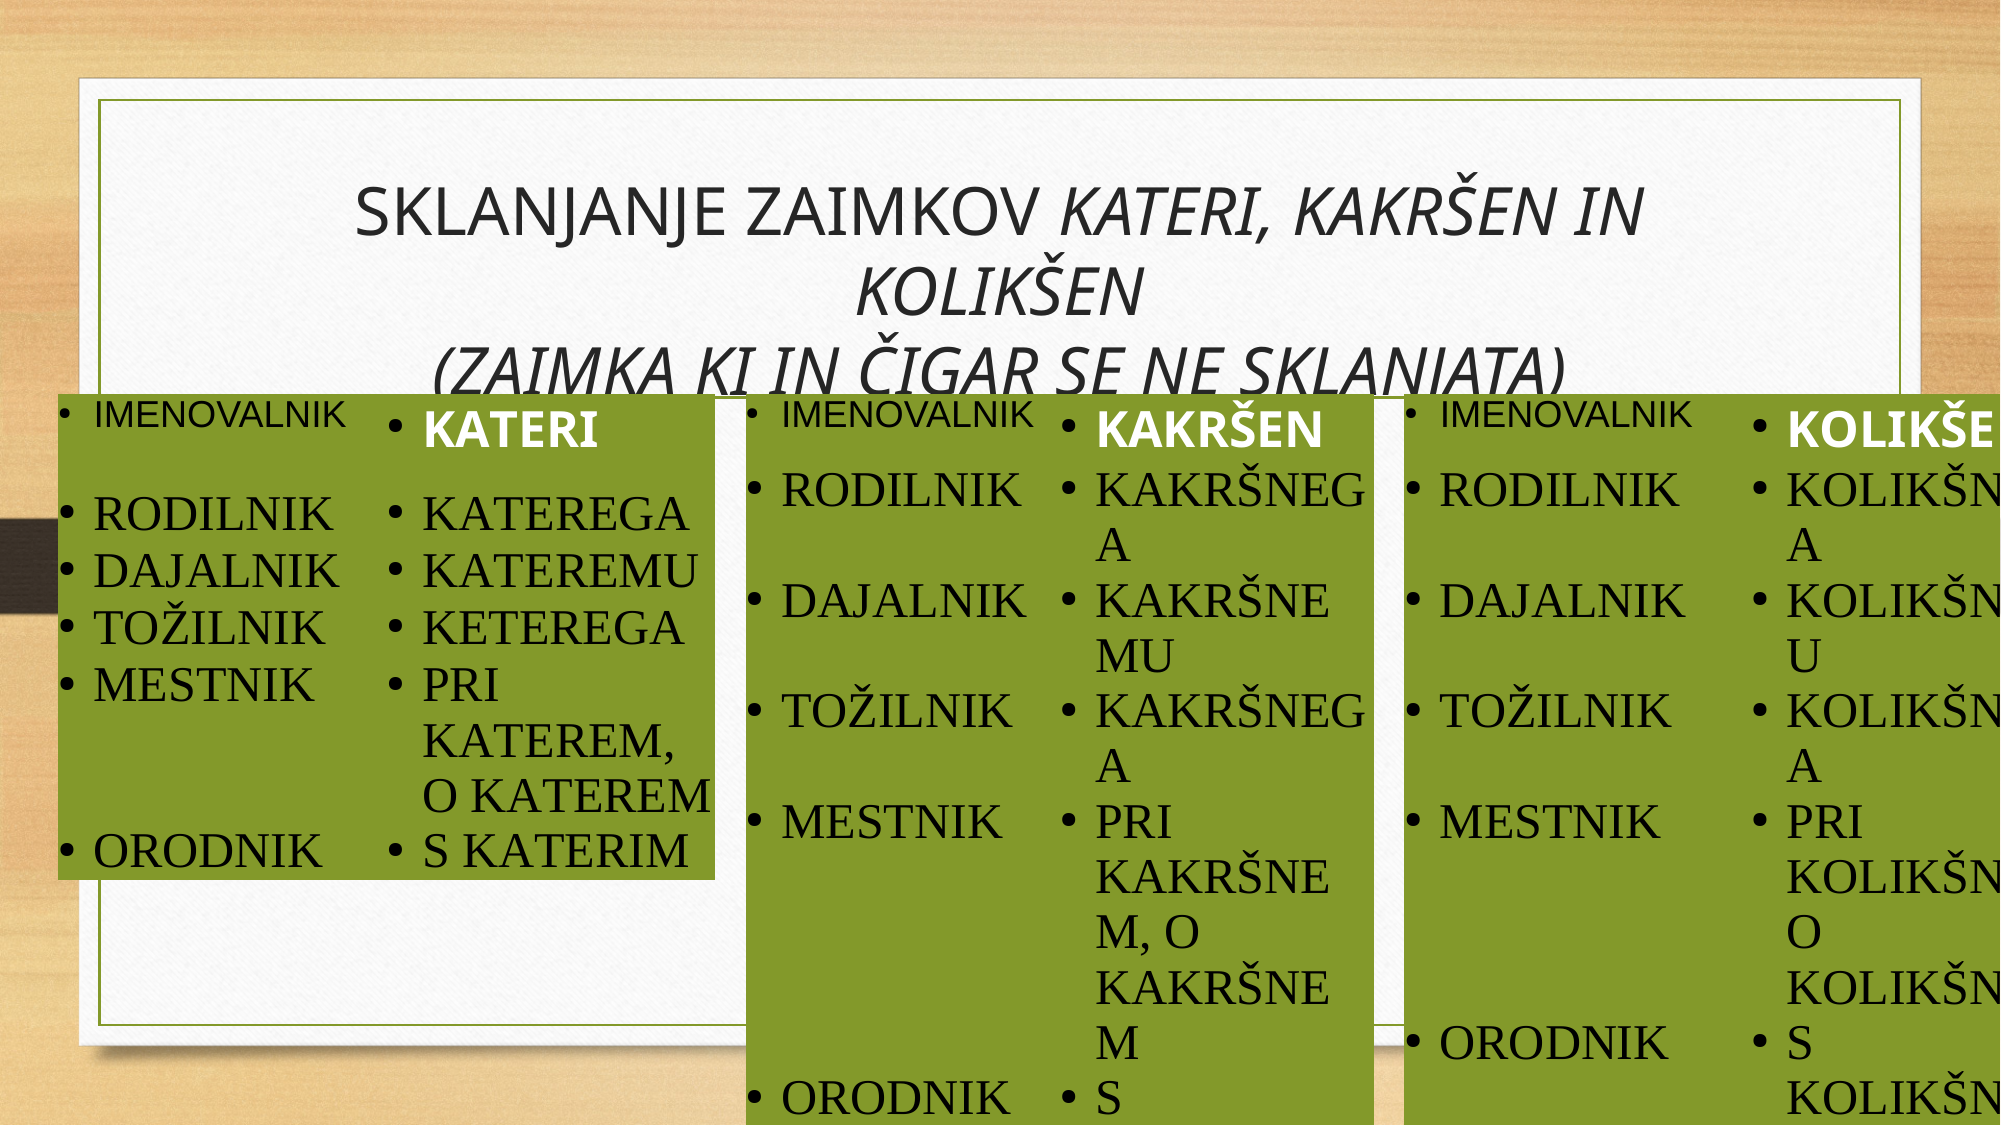

# SKLANJANJE ZAIMKOV KATERI, KAKRŠEN IN KOLIKŠEN (ZAIMKA KI IN ČIGAR SE NE SKLANJATA)
| IMENOVALNIK | KATERI |
| --- | --- |
| RODILNIK | KATEREGA |
| DAJALNIK | KATEREMU |
| TOŽILNIK | KETEREGA |
| MESTNIK | PRI KATEREM, O KATEREM |
| ORODNIK | S KATERIM |
| IMENOVALNIK | KAKRŠEN |
| --- | --- |
| RODILNIK | KAKRŠNEGA |
| DAJALNIK | KAKRŠNEMU |
| TOŽILNIK | KAKRŠNEGA |
| MESTNIK | PRI KAKRŠNEM, O KAKRŠNEM |
| ORODNIK | S KAKRŠNIM |
| IMENOVALNIK | KOLIKŠEN |
| --- | --- |
| RODILNIK | KOLIKŠNEGA |
| DAJALNIK | KOLIKŠNEMU |
| TOŽILNIK | KOLIKŠNEGA |
| MESTNIK | PRI KOLIKŠNEM, O KOLIKŠNEM |
| ORODNIK | S KOLIKŠNIM |